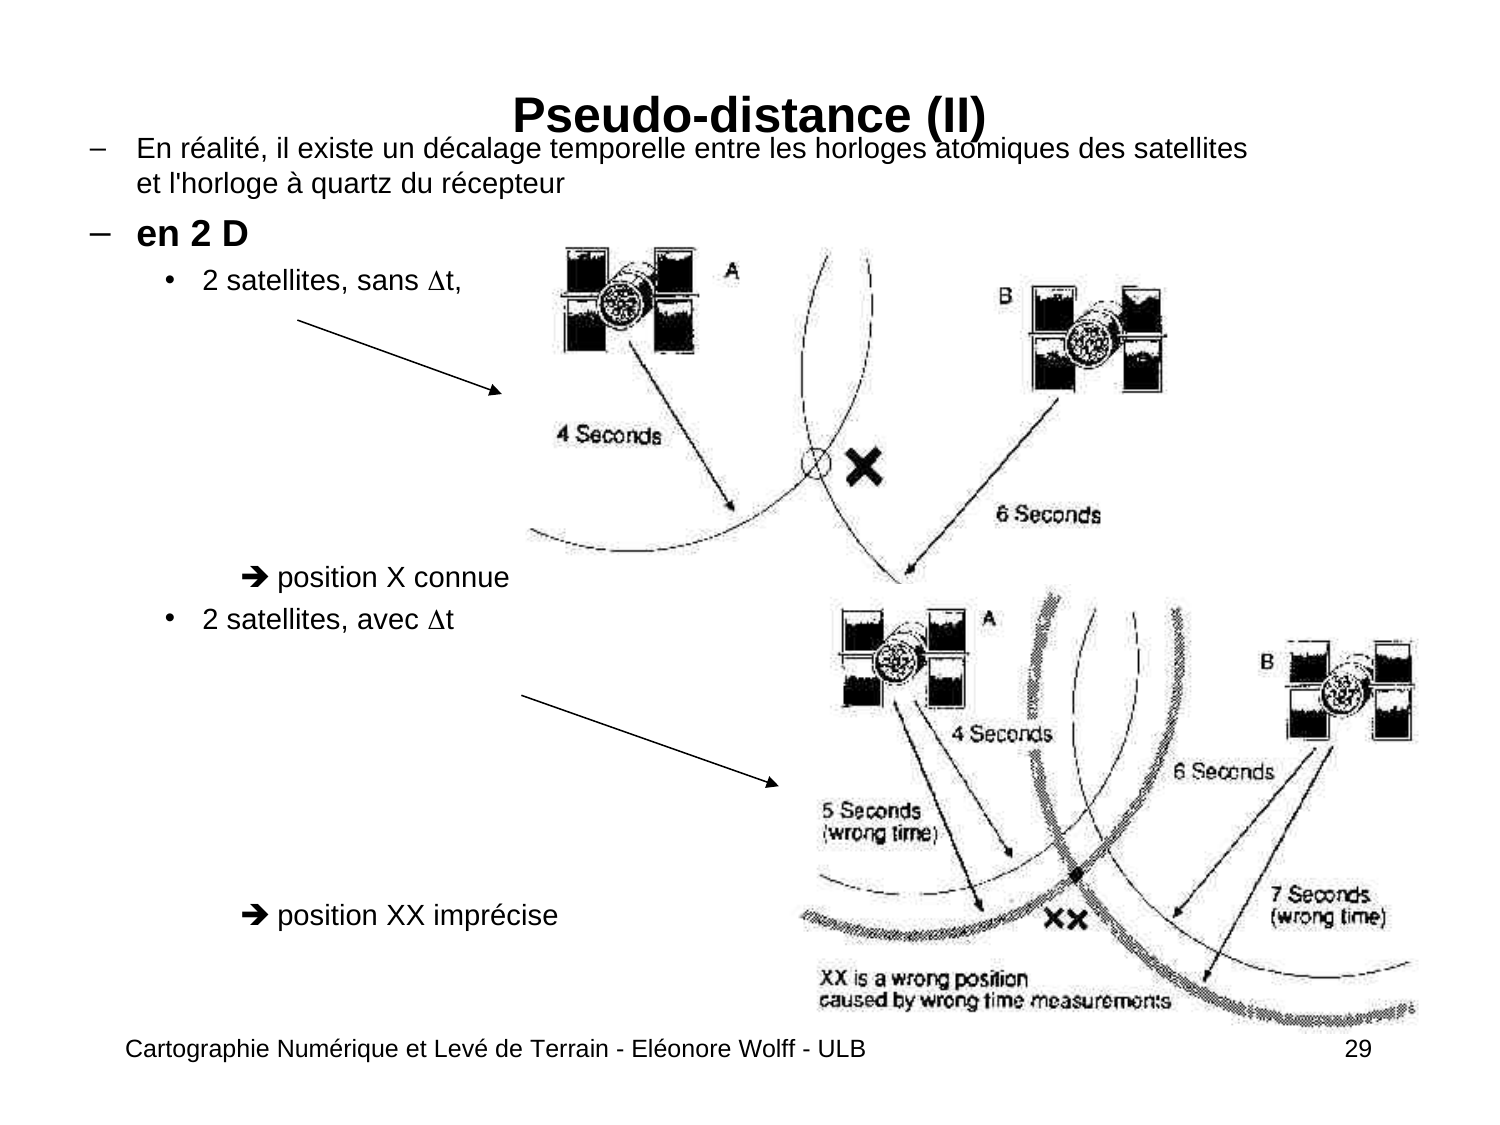

Pseudo-distance (II)‏
# En réalité, il existe un décalage temporelle entre les horloges atomiques des satellites et l'horloge à quartz du récepteur
en 2 D
2 satellites, sans t,
 position X connue
2 satellites, avec t
 position XX imprécise
Cartographie Numérique et Levé de Terrain - Eléonore Wolff - ULB